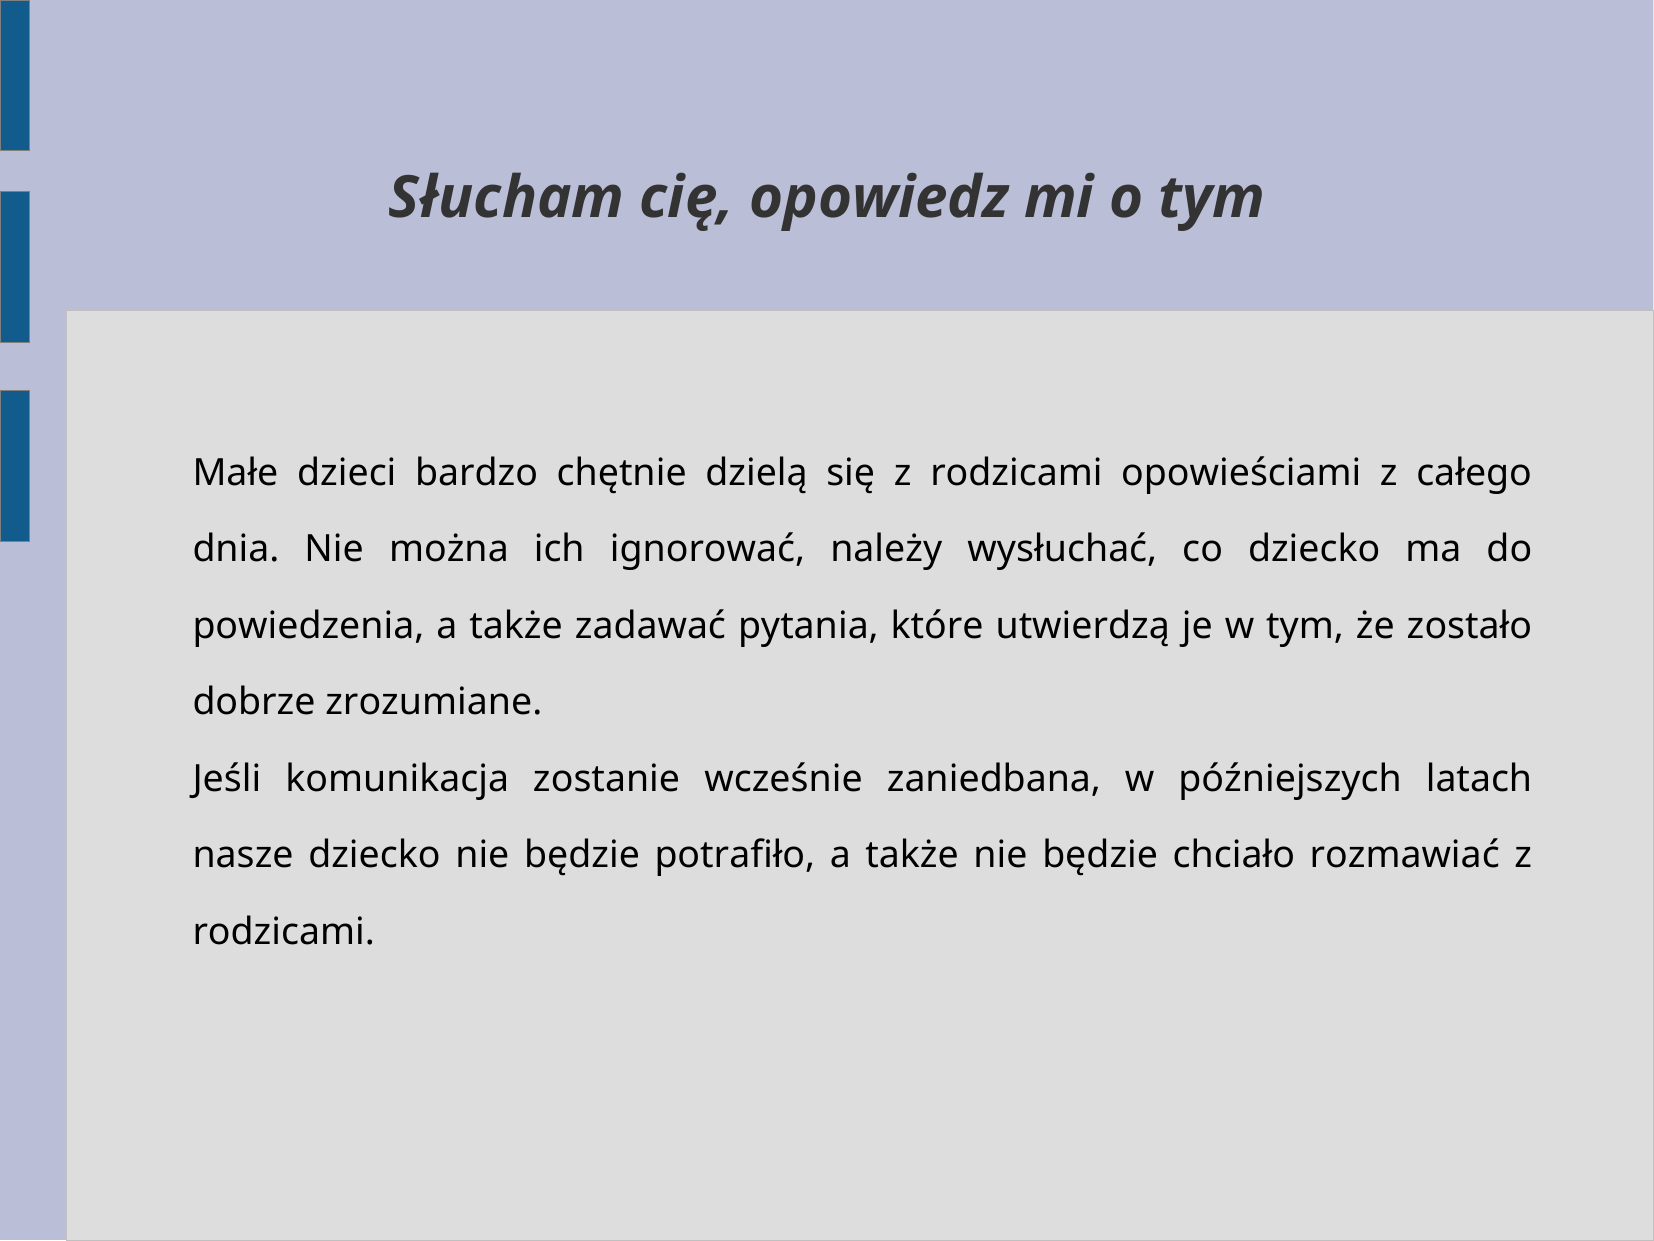

# Słucham cię, opowiedz mi o tym
Małe dzieci bardzo chętnie dzielą się z rodzicami opowieściami z całego dnia. Nie można ich ignorować, należy wysłuchać, co dziecko ma do powiedzenia, a także zadawać pytania, które utwierdzą je w tym, że zostało dobrze zrozumiane.
Jeśli komunikacja zostanie wcześnie zaniedbana, w późniejszych latach nasze dziecko nie będzie potrafiło, a także nie będzie chciało rozmawiać z rodzicami.